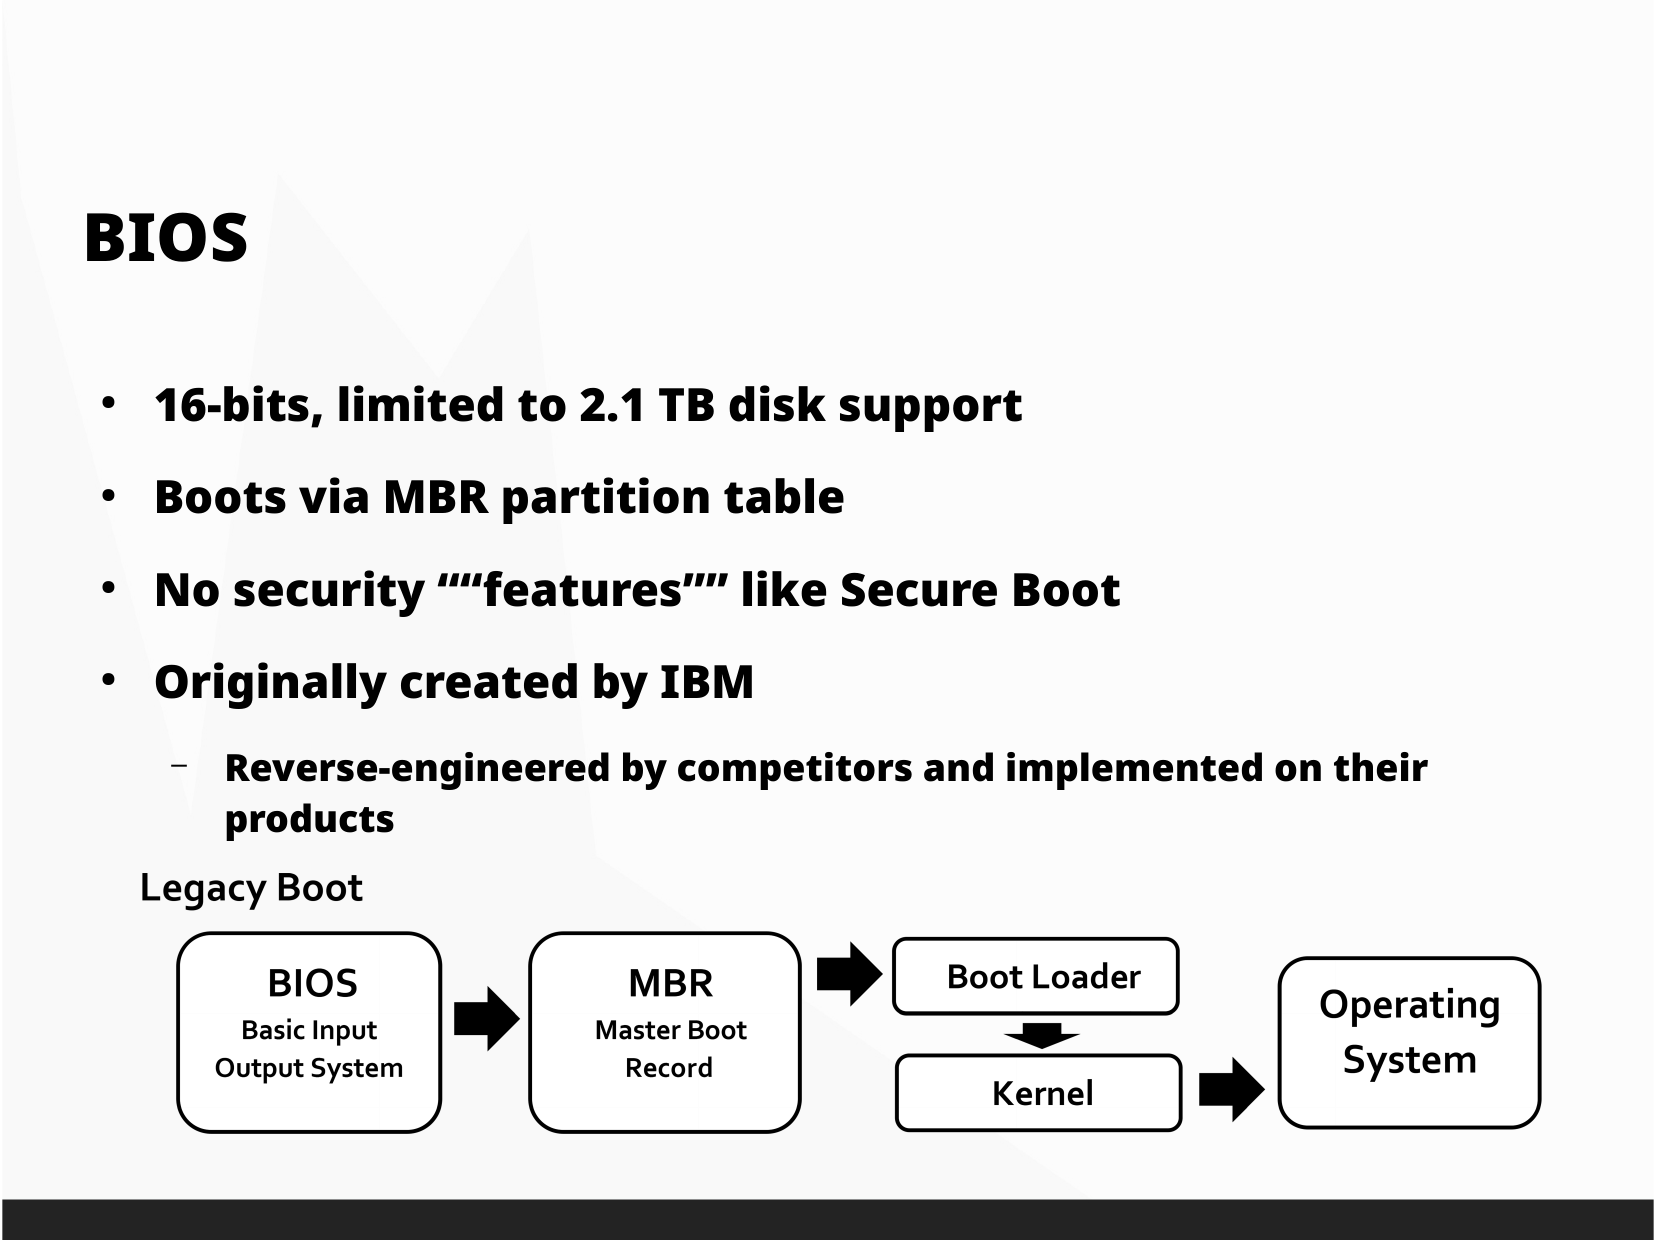

# BIOS
16-bits, limited to 2.1 TB disk support
Boots via MBR partition table
No security ““features”” like Secure Boot
Originally created by IBM
Reverse-engineered by competitors and implemented on their products